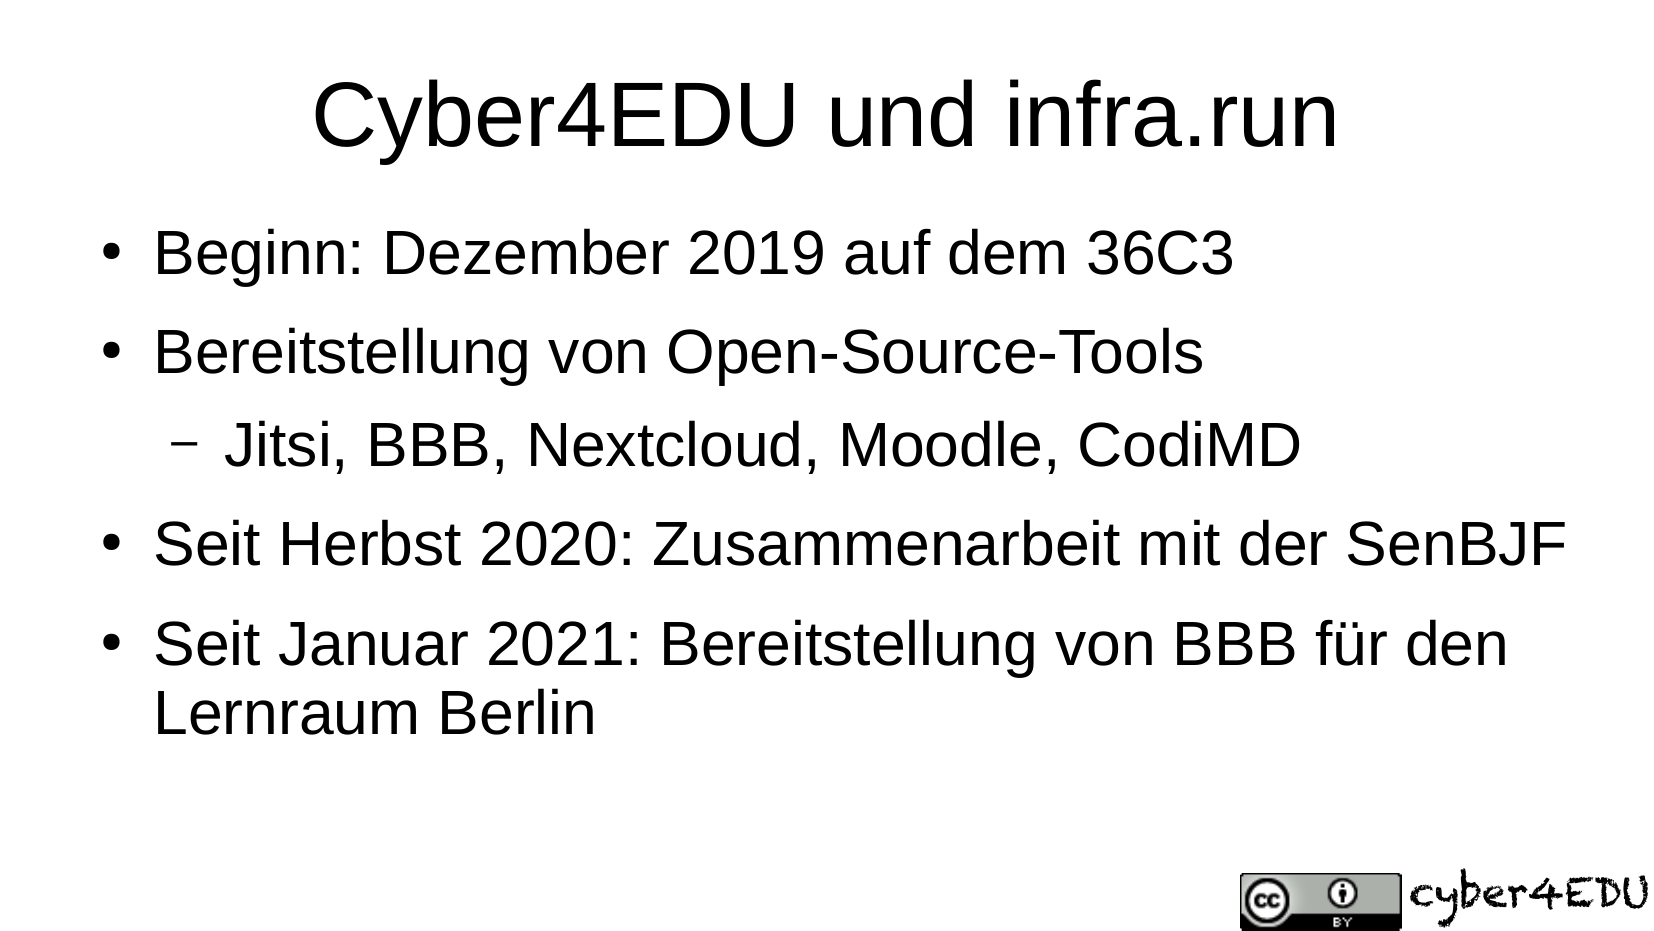

# Cyber4EDU und infra.run
Beginn: Dezember 2019 auf dem 36C3
Bereitstellung von Open-Source-Tools
Jitsi, BBB, Nextcloud, Moodle, CodiMD
Seit Herbst 2020: Zusammenarbeit mit der SenBJF
Seit Januar 2021: Bereitstellung von BBB für den Lernraum Berlin